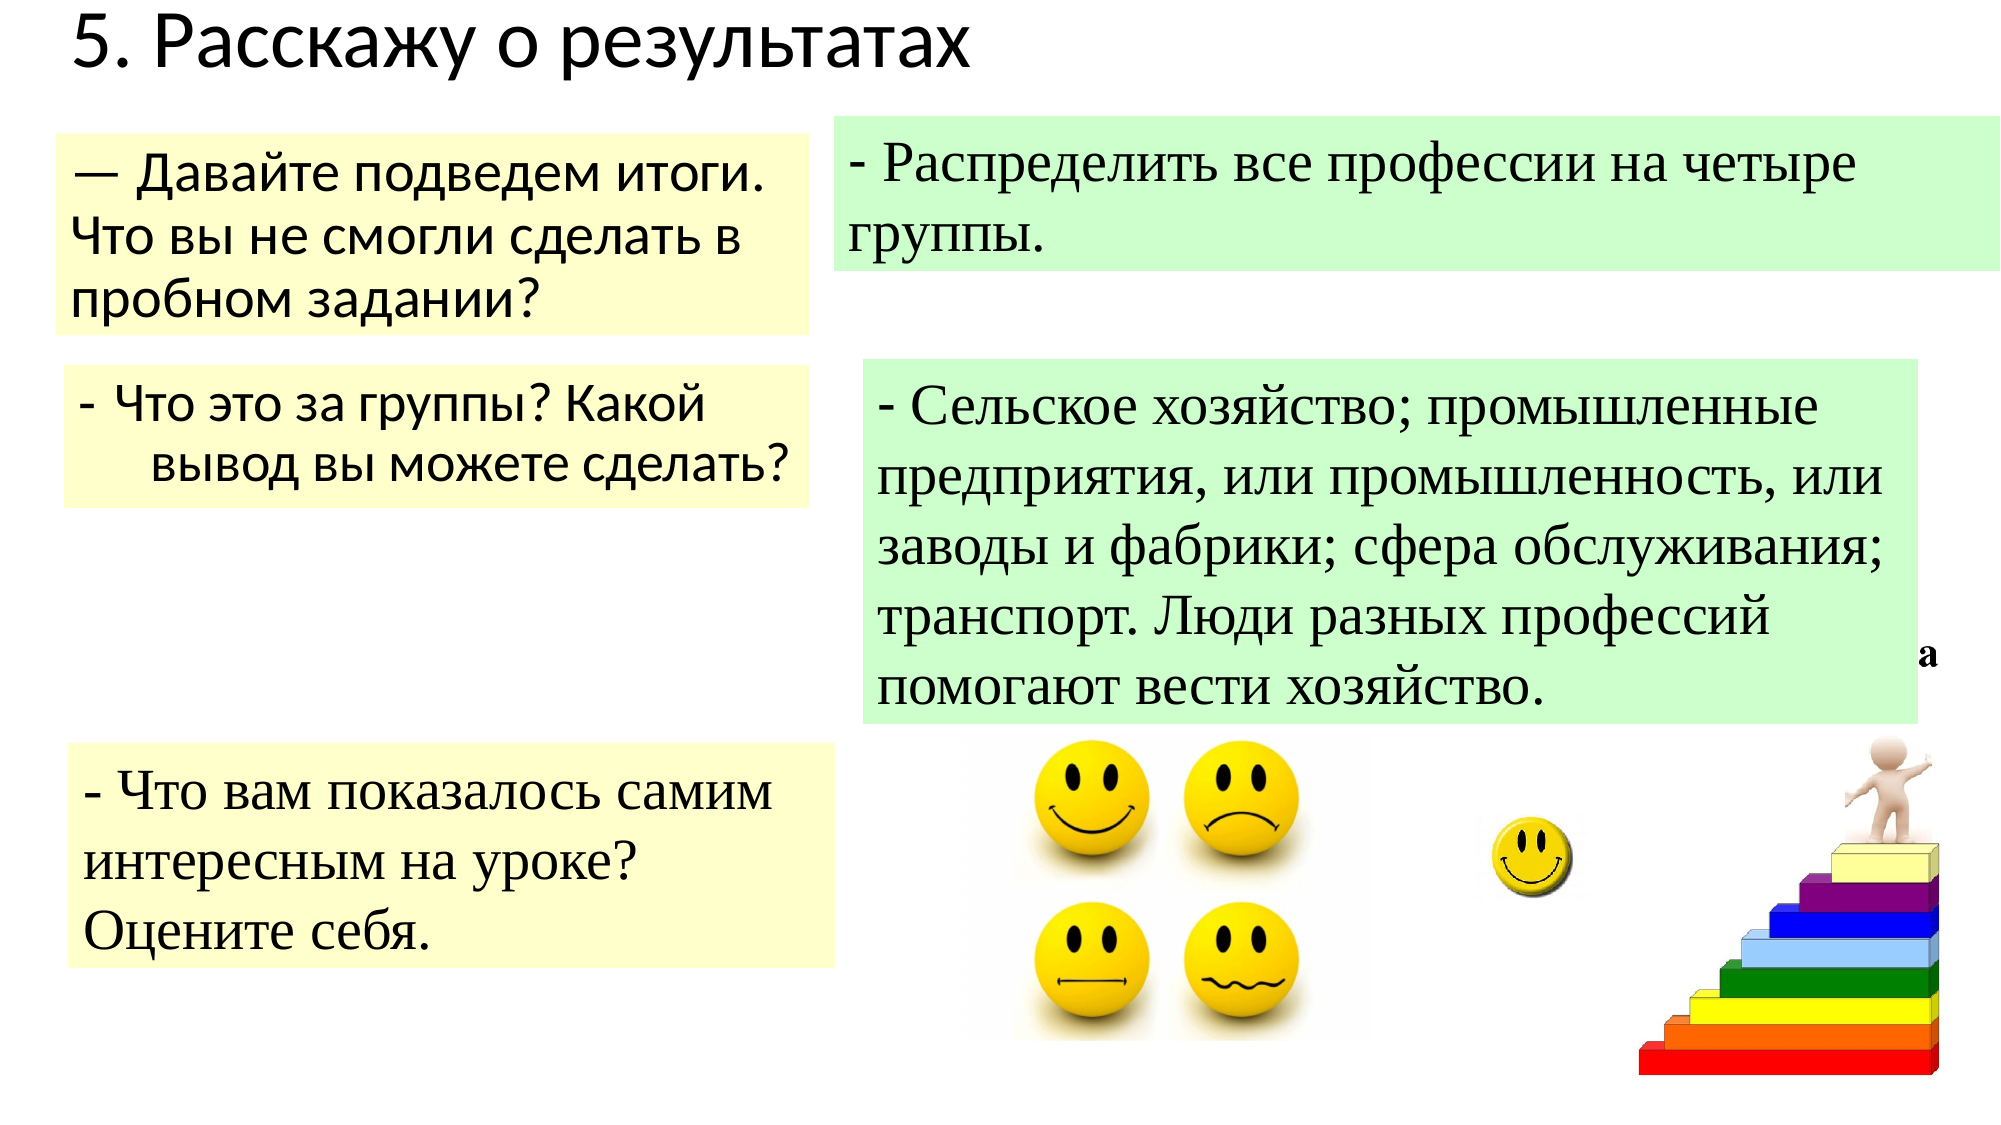

# 5. Расскажу о результатах
 Распределить все профессии на четыре группы.
— Давайте подведем итоги. Что вы не смогли сделать в пробном задании?
 Сельское хозяйство; промышленные предприятия, или промышленность, или заводы и фабрики; сфера обслуживания; транспорт. Люди разных профессий помогают вести хозяйство.
Что это за группы? Какой вывод вы можете сделать?
- Что вам показалось самим интересным на уроке? Оцените себя.